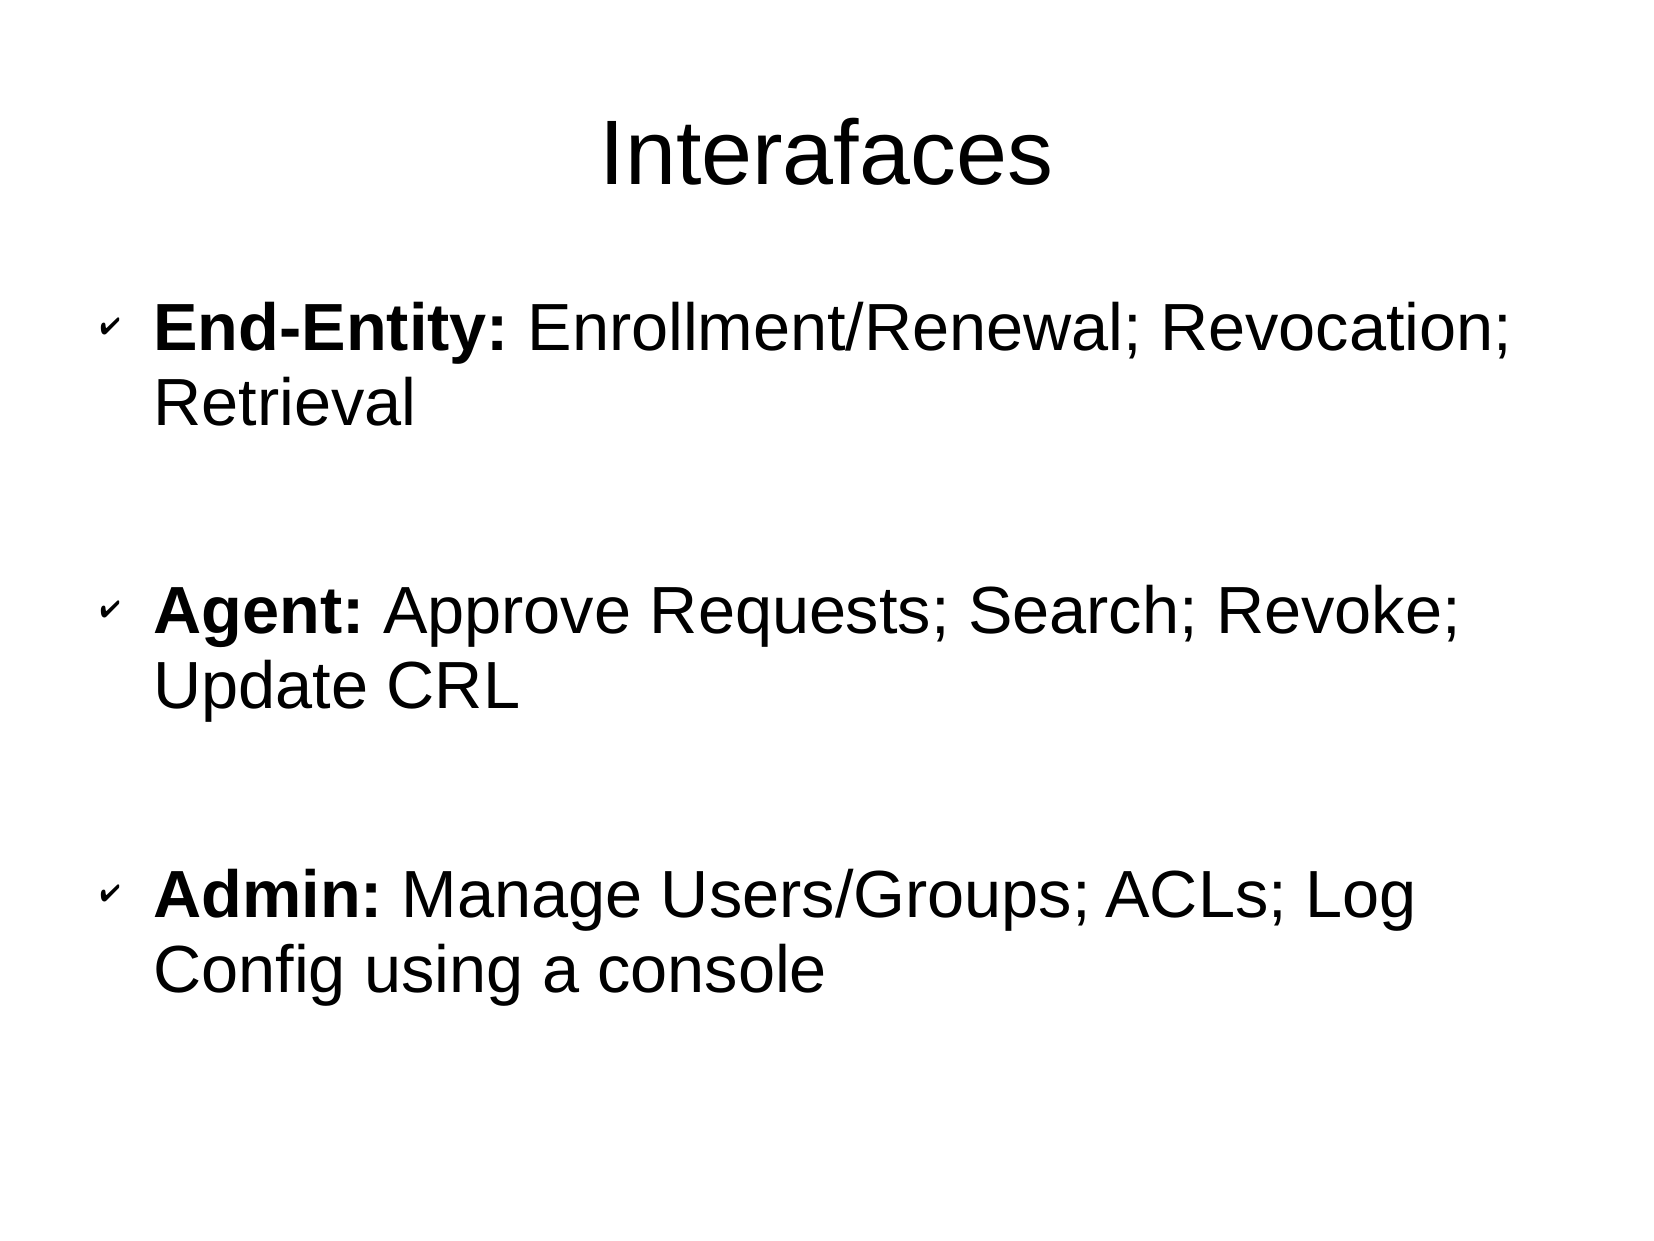

# Interafaces
End-Entity: Enrollment/Renewal; Revocation; Retrieval
Agent: Approve Requests; Search; Revoke; Update CRL
Admin: Manage Users/Groups; ACLs; Log Config using a console